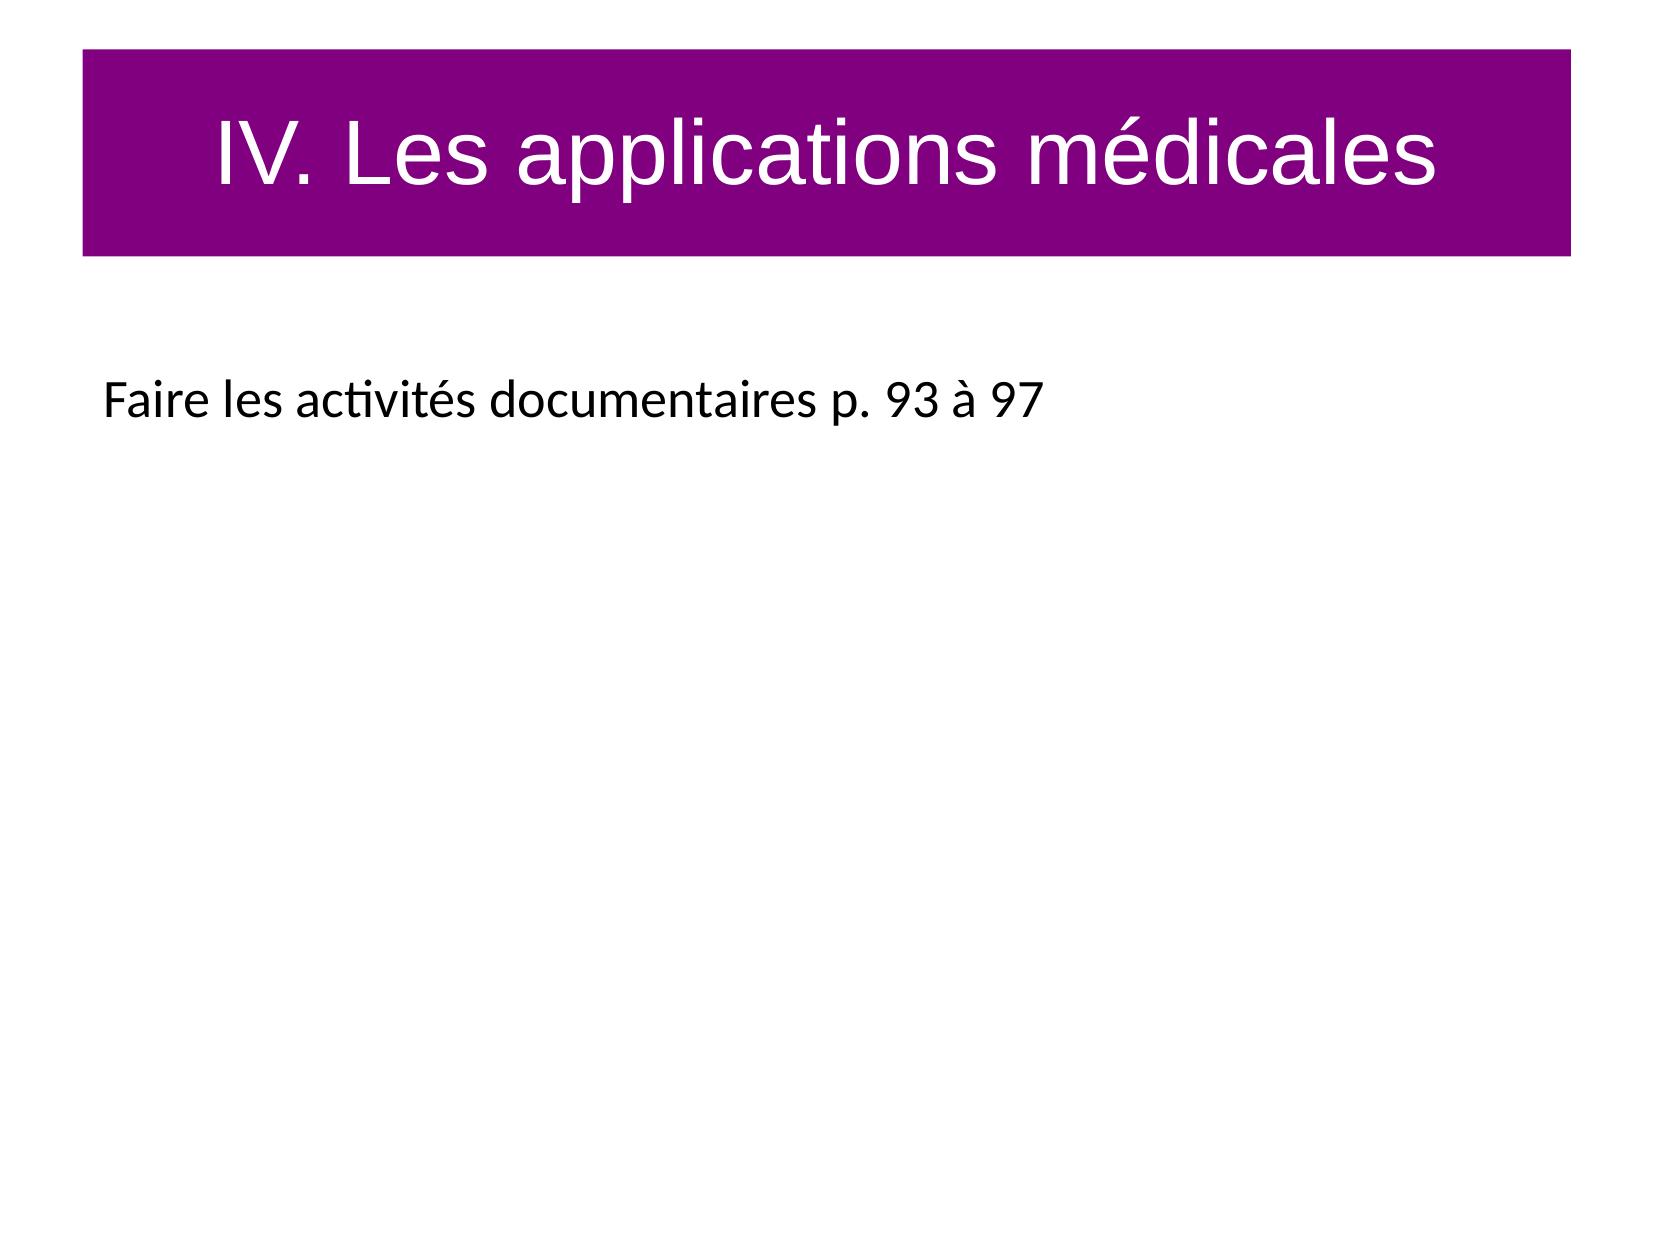

# IV. Les applications médicales
Faire les activités documentaires p. 93 à 97